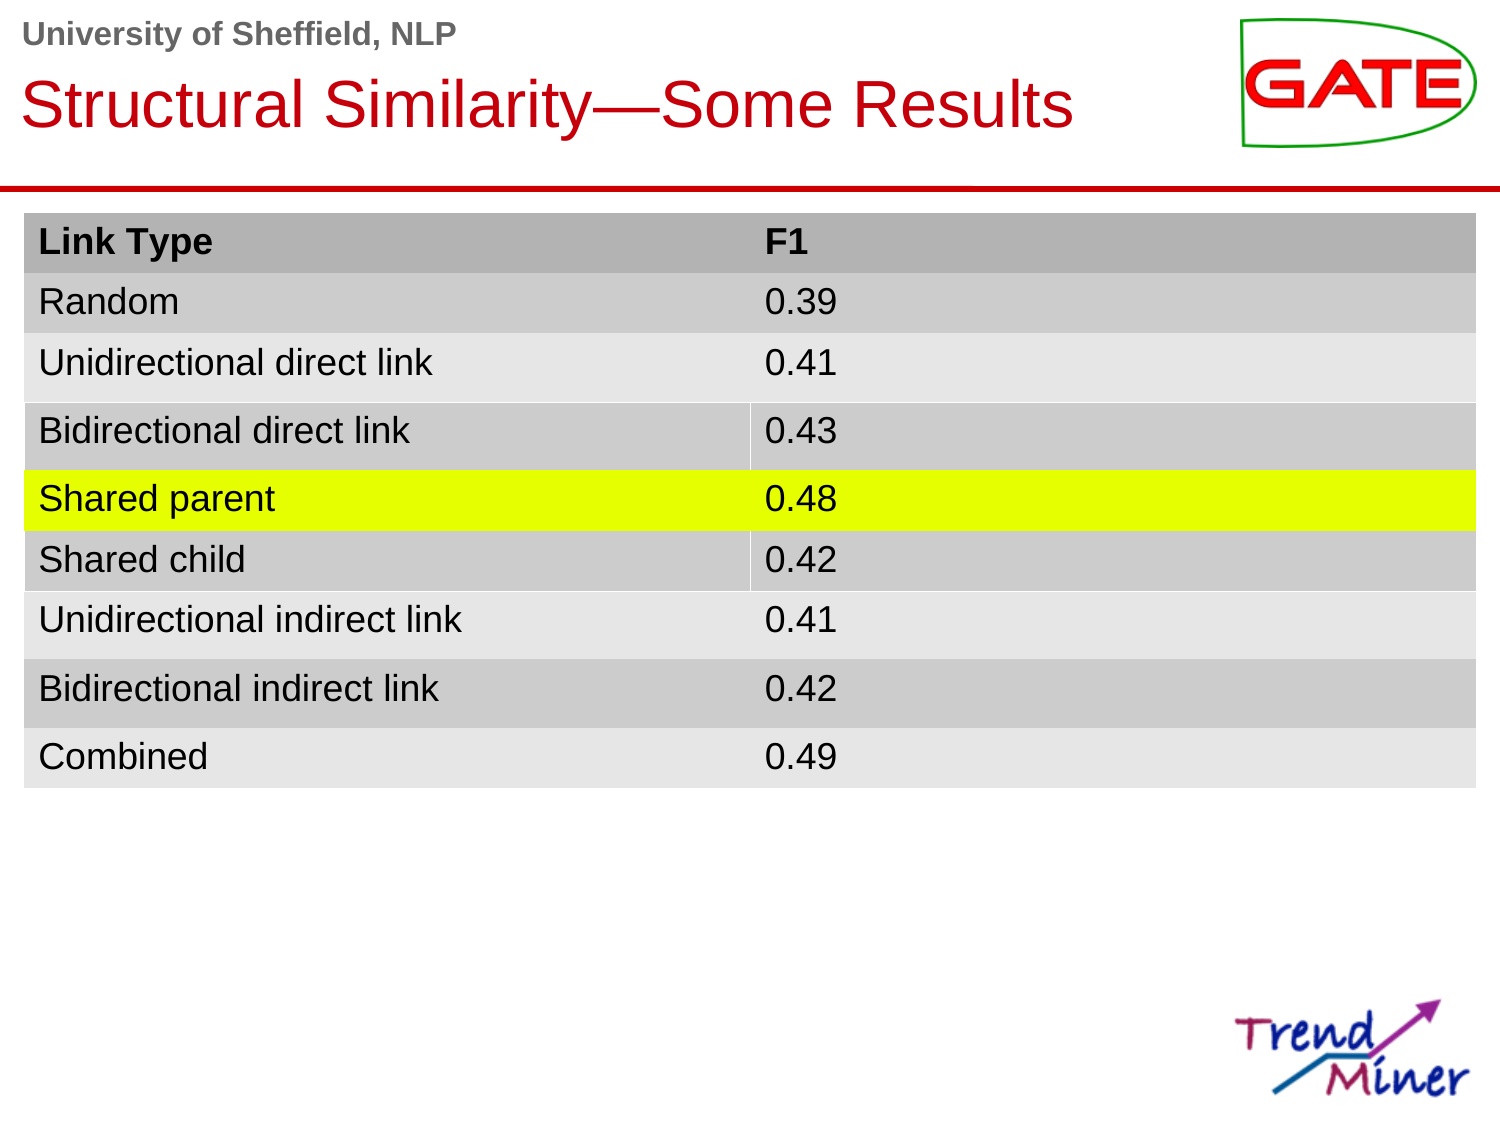

# Structural Similarity—Some Results
| Link Type | F1 |
| --- | --- |
| Random | 0.39 |
| Unidirectional direct link | 0.41 |
| Bidirectional direct link | 0.43 |
| Shared parent | 0.48 |
| Shared child | 0.42 |
| Unidirectional indirect link | 0.41 |
| Bidirectional indirect link | 0.42 |
| Combined | 0.49 |